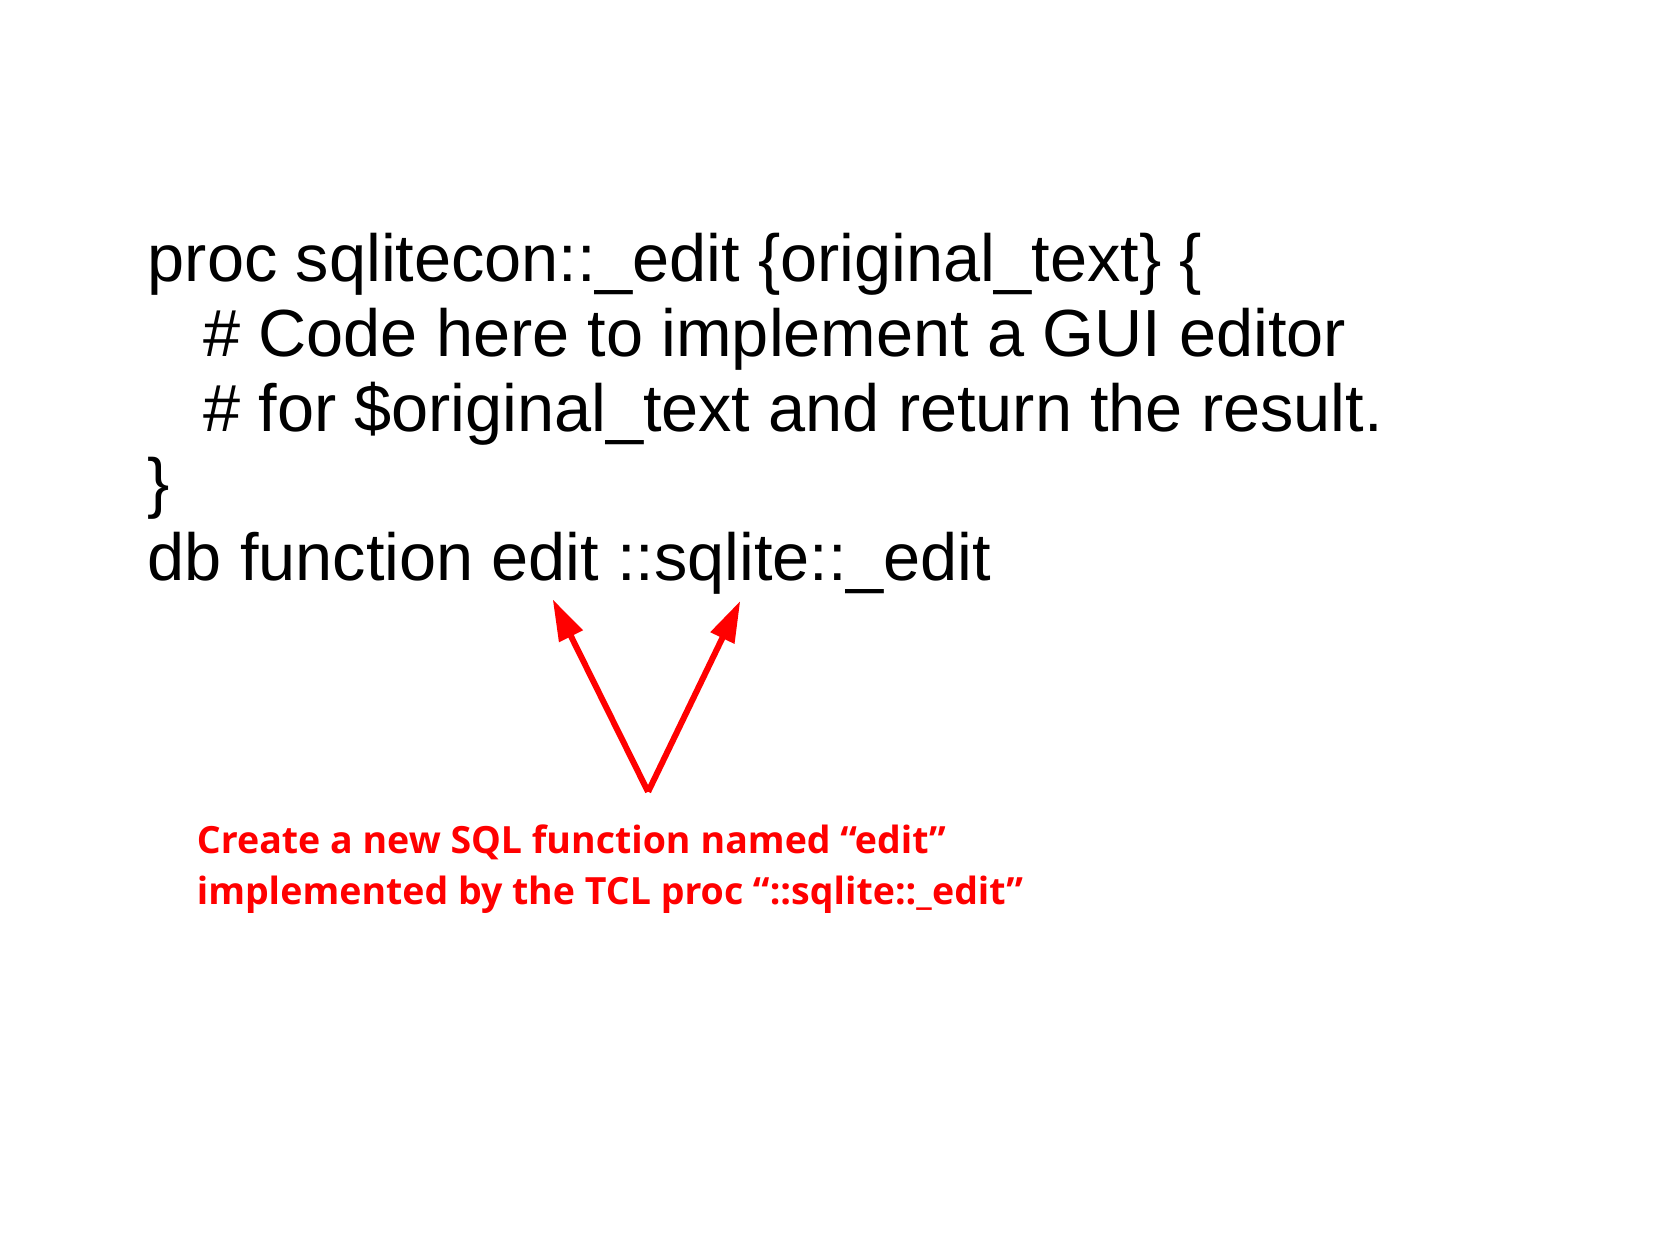

proc sqlitecon::_edit {original_text} {
 # Code here to implement a GUI editor
 # for $original_text and return the result.
}
db function edit ::sqlite::_edit
Create a new SQL function named “edit”
implemented by the TCL proc “::sqlite::_edit”